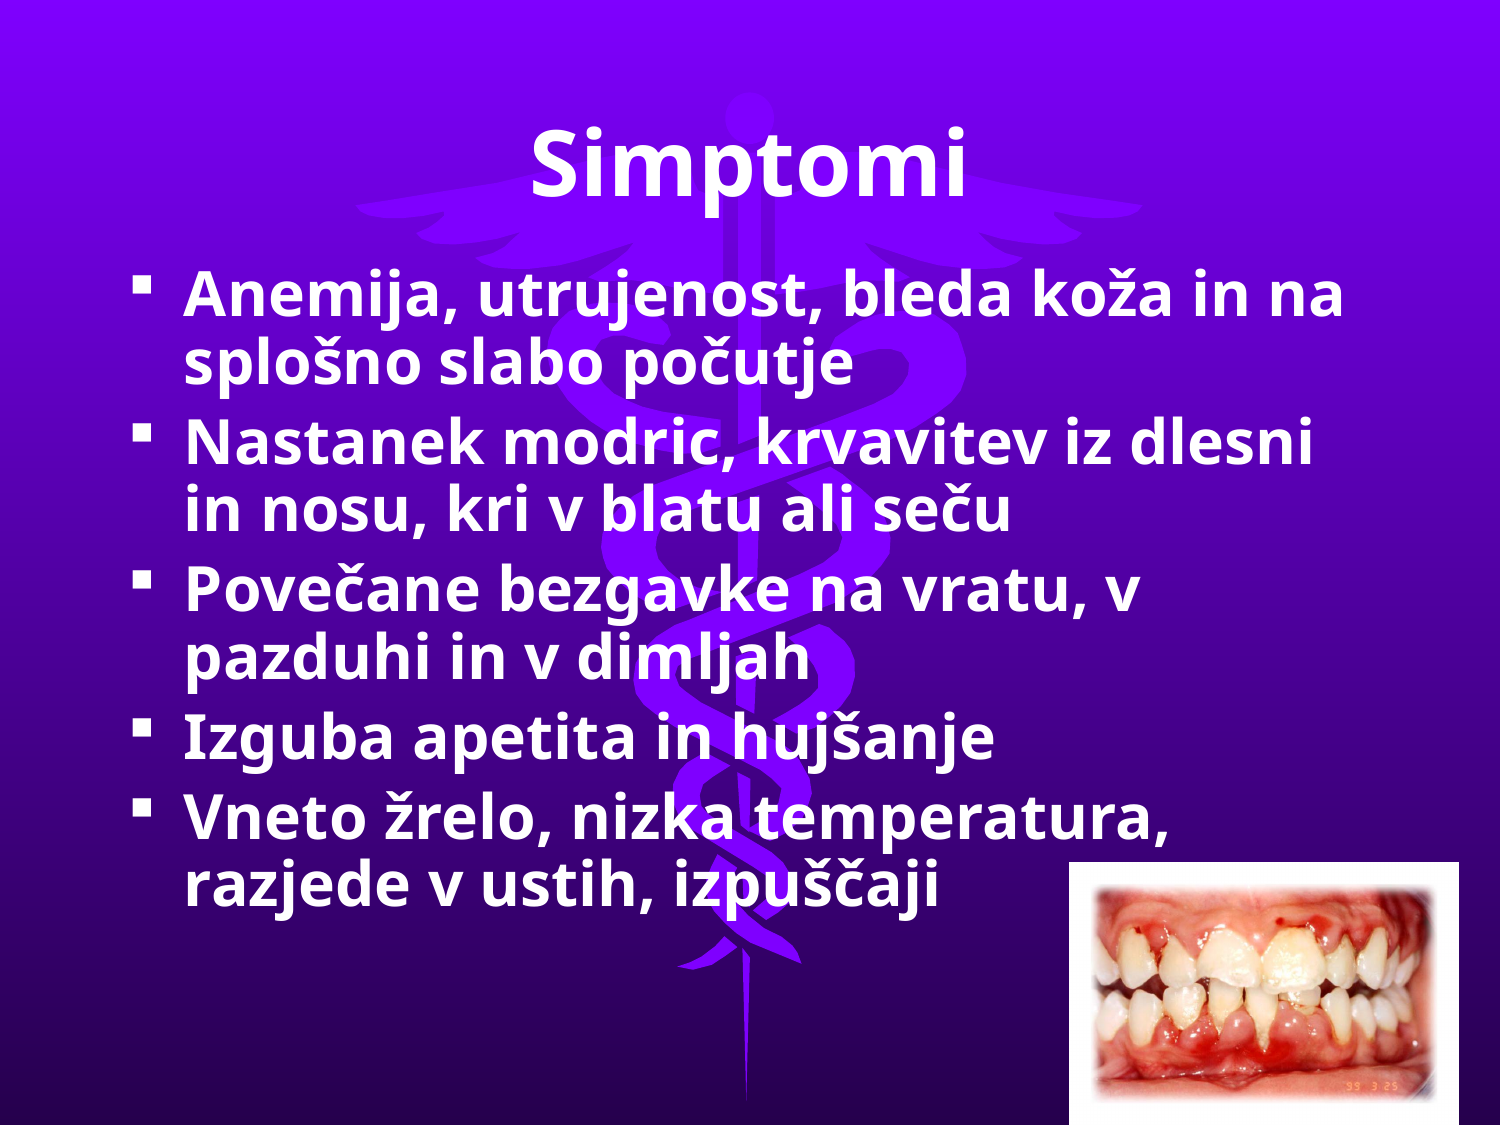

# Simptomi
Anemija, utrujenost, bleda koža in na splošno slabo počutje
Nastanek modric, krvavitev iz dlesni in nosu, kri v blatu ali seču
Povečane bezgavke na vratu, v pazduhi in v dimljah
Izguba apetita in hujšanje
Vneto žrelo, nizka temperatura, razjede v ustih, izpuščaji